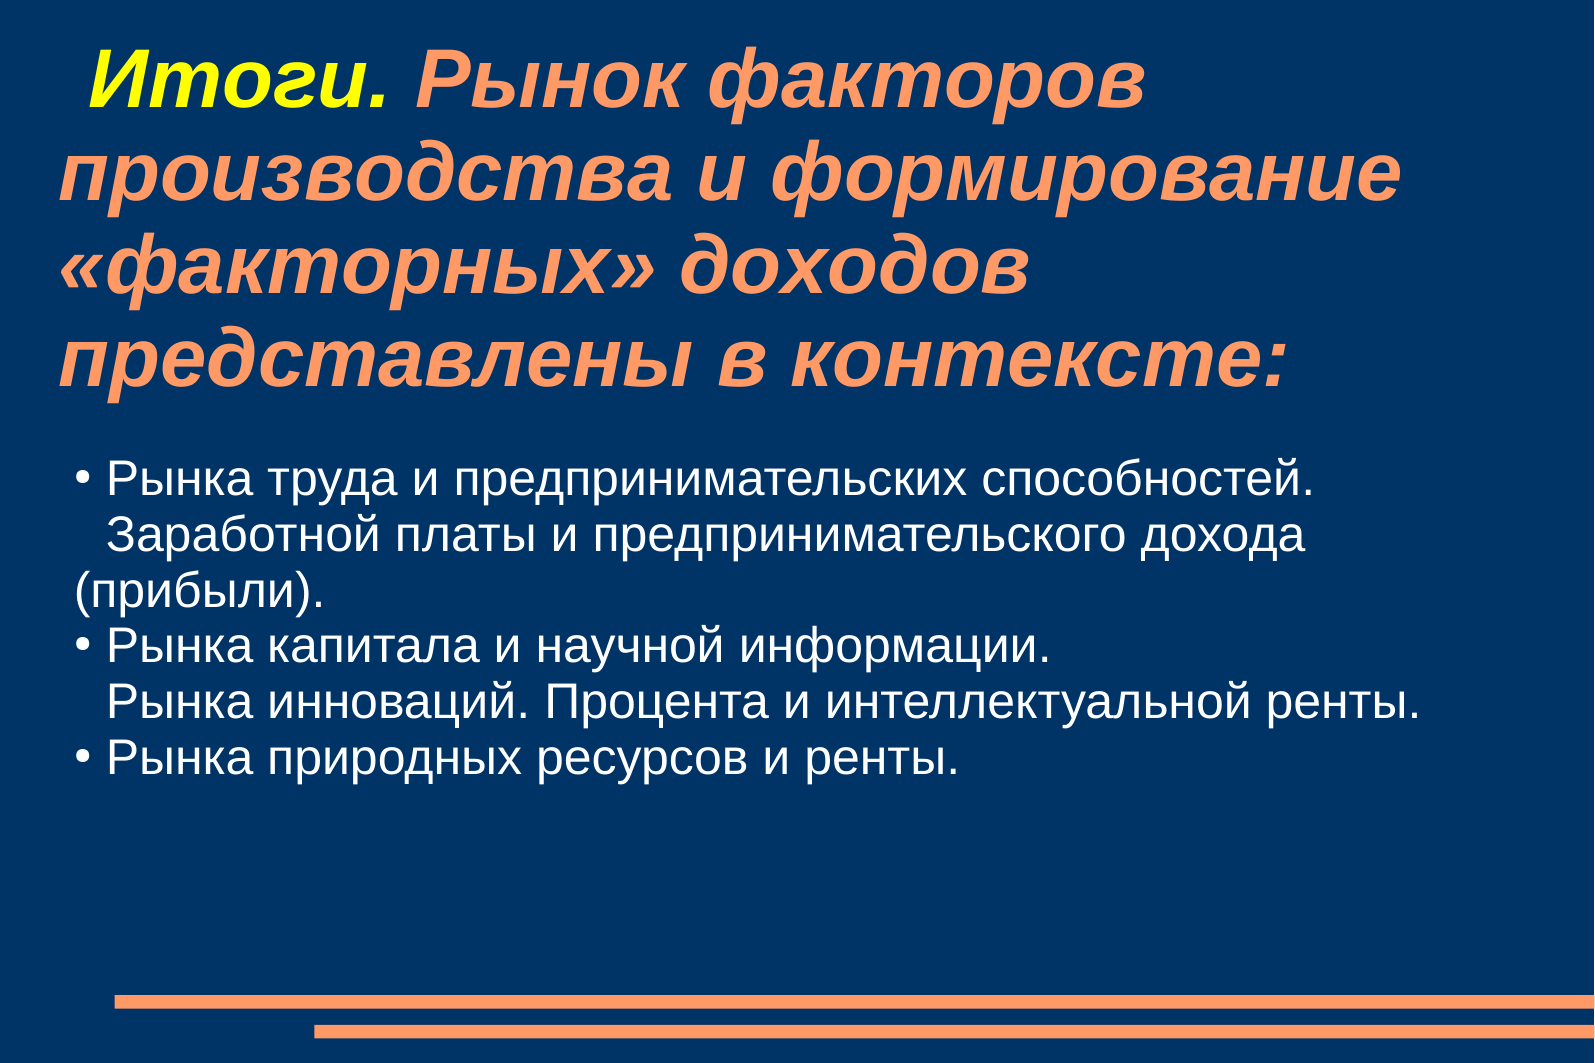

# Итоги. Рынок факторов производства и формирование «факторных» доходов представлены в контексте:
 Рынка труда и предпринимательских способностей.
 Заработной платы и предпринимательского дохода (прибыли).
 Рынка капитала и научной информации.
 Рынка инноваций. Процента и интеллектуальной ренты.
 Рынка природных ресурсов и ренты.